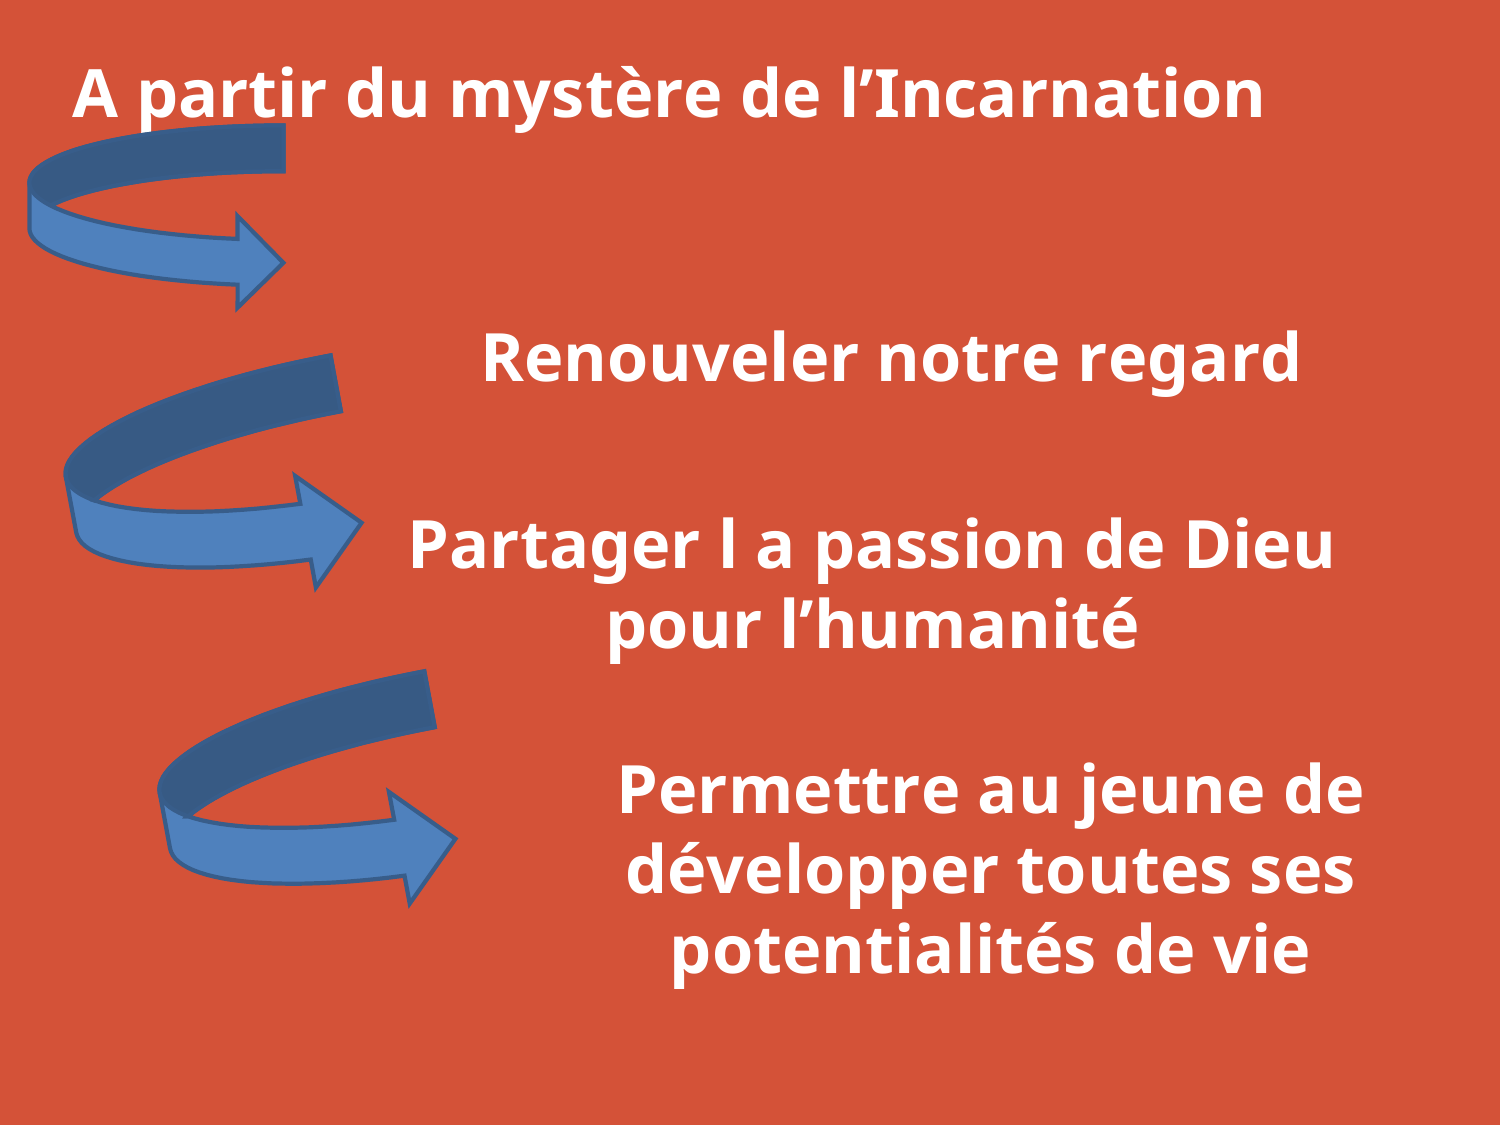

A partir du mystère de l’Incarnation
Renouveler notre regard
Partager l a passion de Dieu pour l’humanité
Permettre au jeune de développer toutes ses potentialités de vie